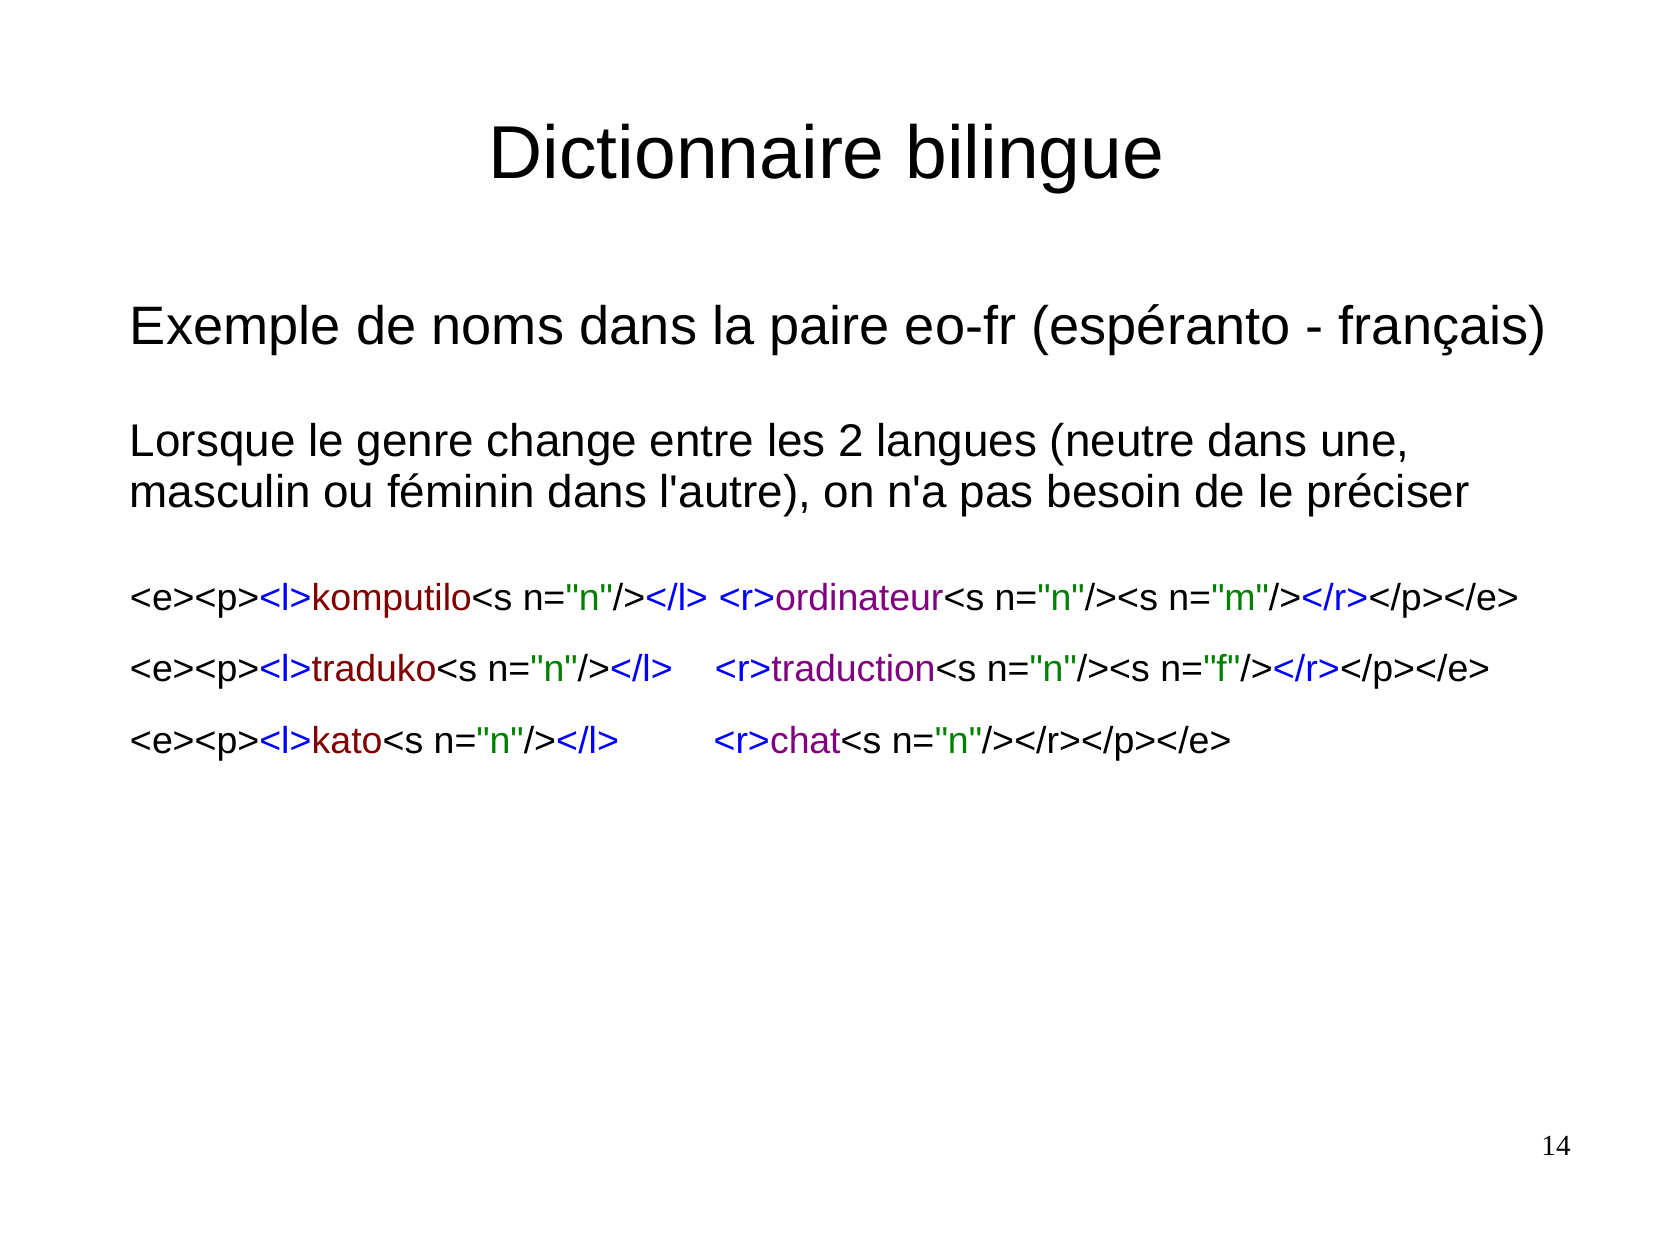

# Dictionnaire bilingue
Exemple de noms dans la paire eo-fr (espéranto - français)
Lorsque le genre change entre les 2 langues (neutre dans une, masculin ou féminin dans l'autre), on n'a pas besoin de le préciser
<e><p><l>komputilo<s n="n"/></l> <r>ordinateur<s n="n"/><s n="m"/></r></p></e>
<e><p><l>traduko<s n="n"/></l> <r>traduction<s n="n"/><s n="f"/></r></p></e>
<e><p><l>kato<s n="n"/></l> <r>chat<s n="n"/></r></p></e>
14